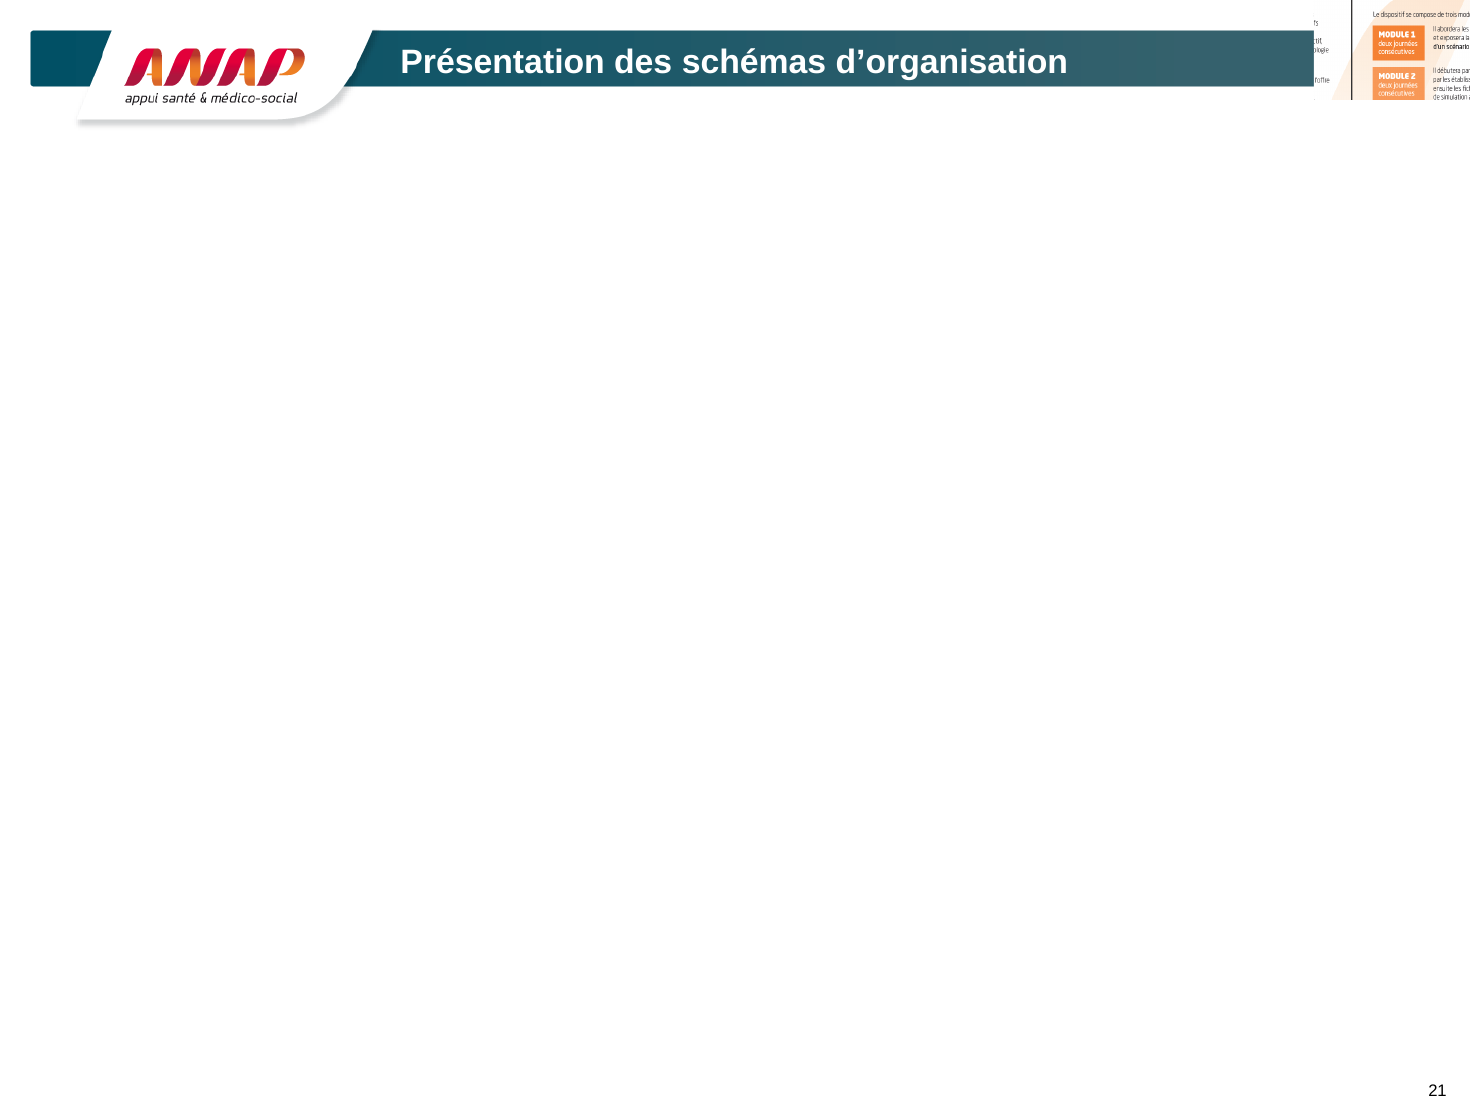

# Présentation des schémas d’organisation
un transfert de toute activité biologique vers un des sites coopérateurs
la mise en place d’une biologie délocalisée
PERMANENCE DES SOINS
le fonctionnement d’un laboratoire à rendu rapide (avec technicien en astreinte ou sur place).